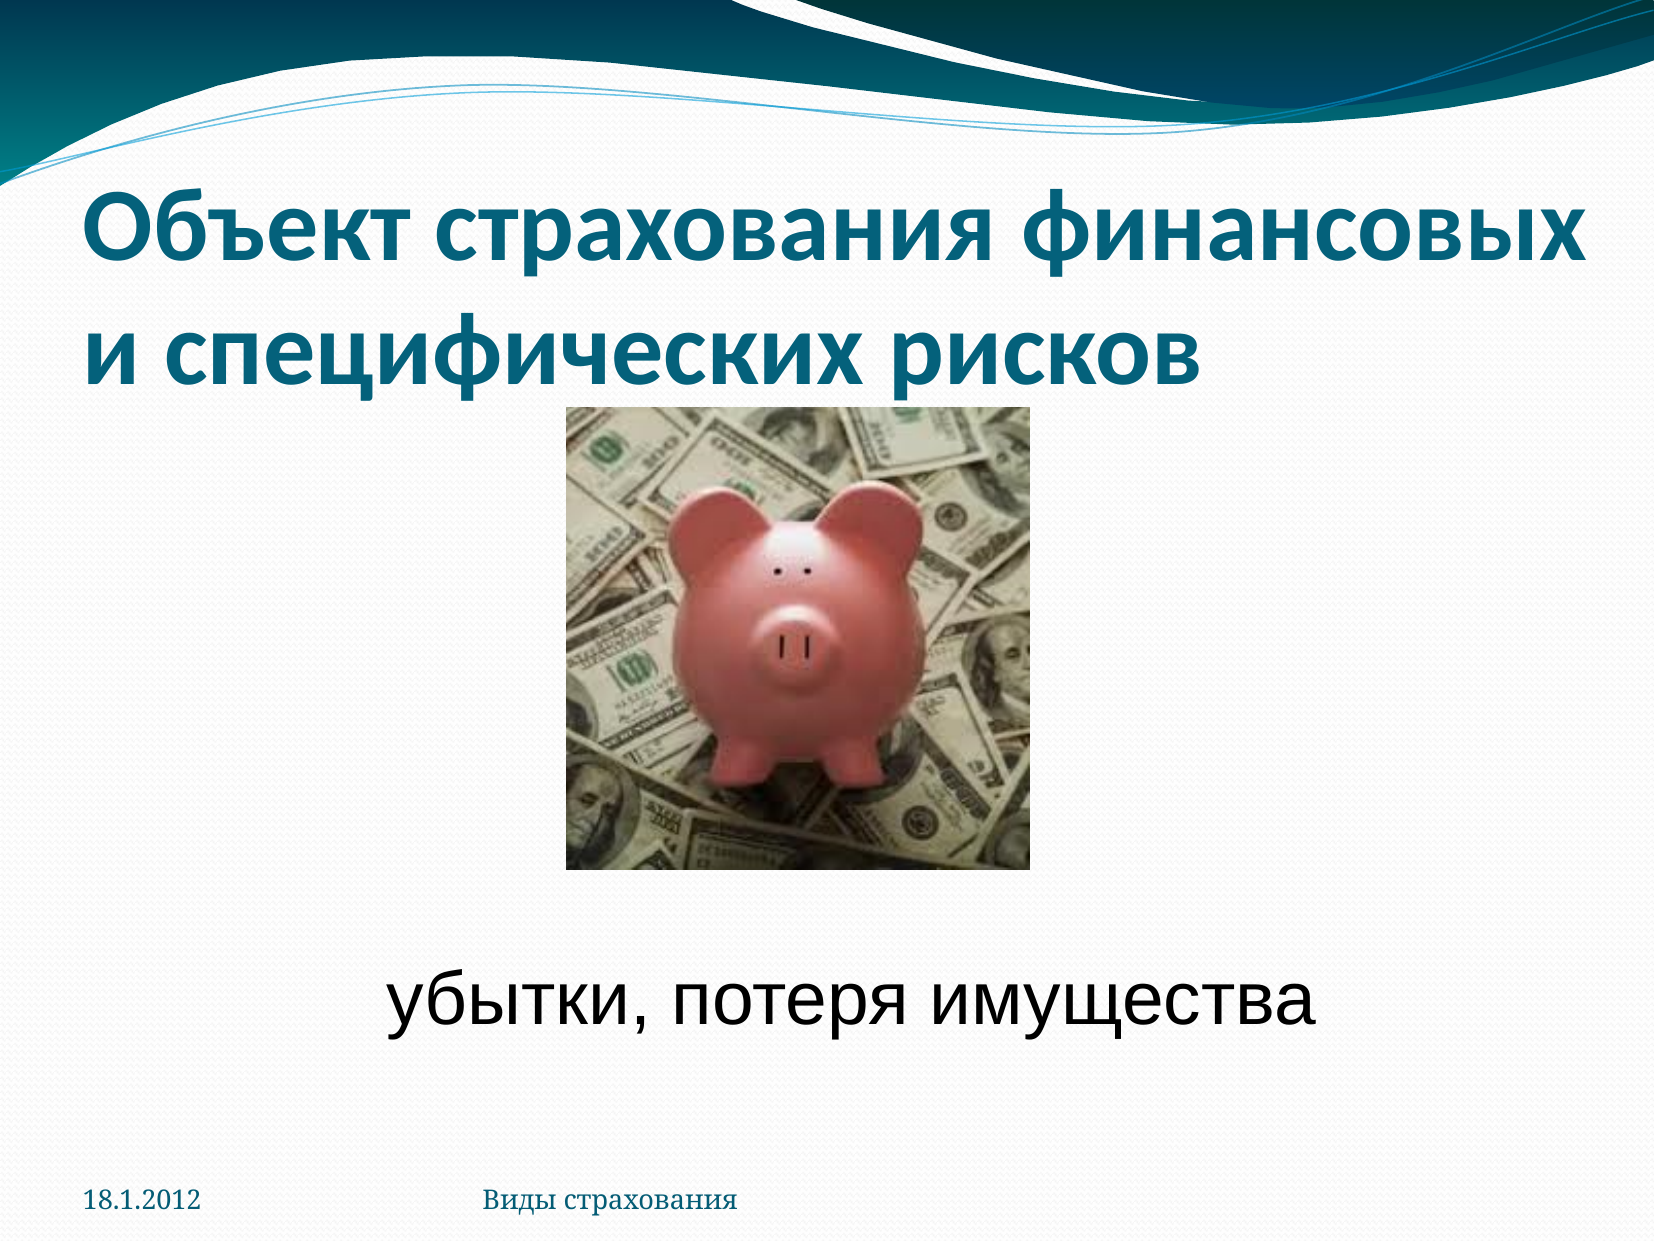

# Oбъект страхования финансовых и специфических рисков
убытки, потеря имущества
18.1.2012
Виды страхования